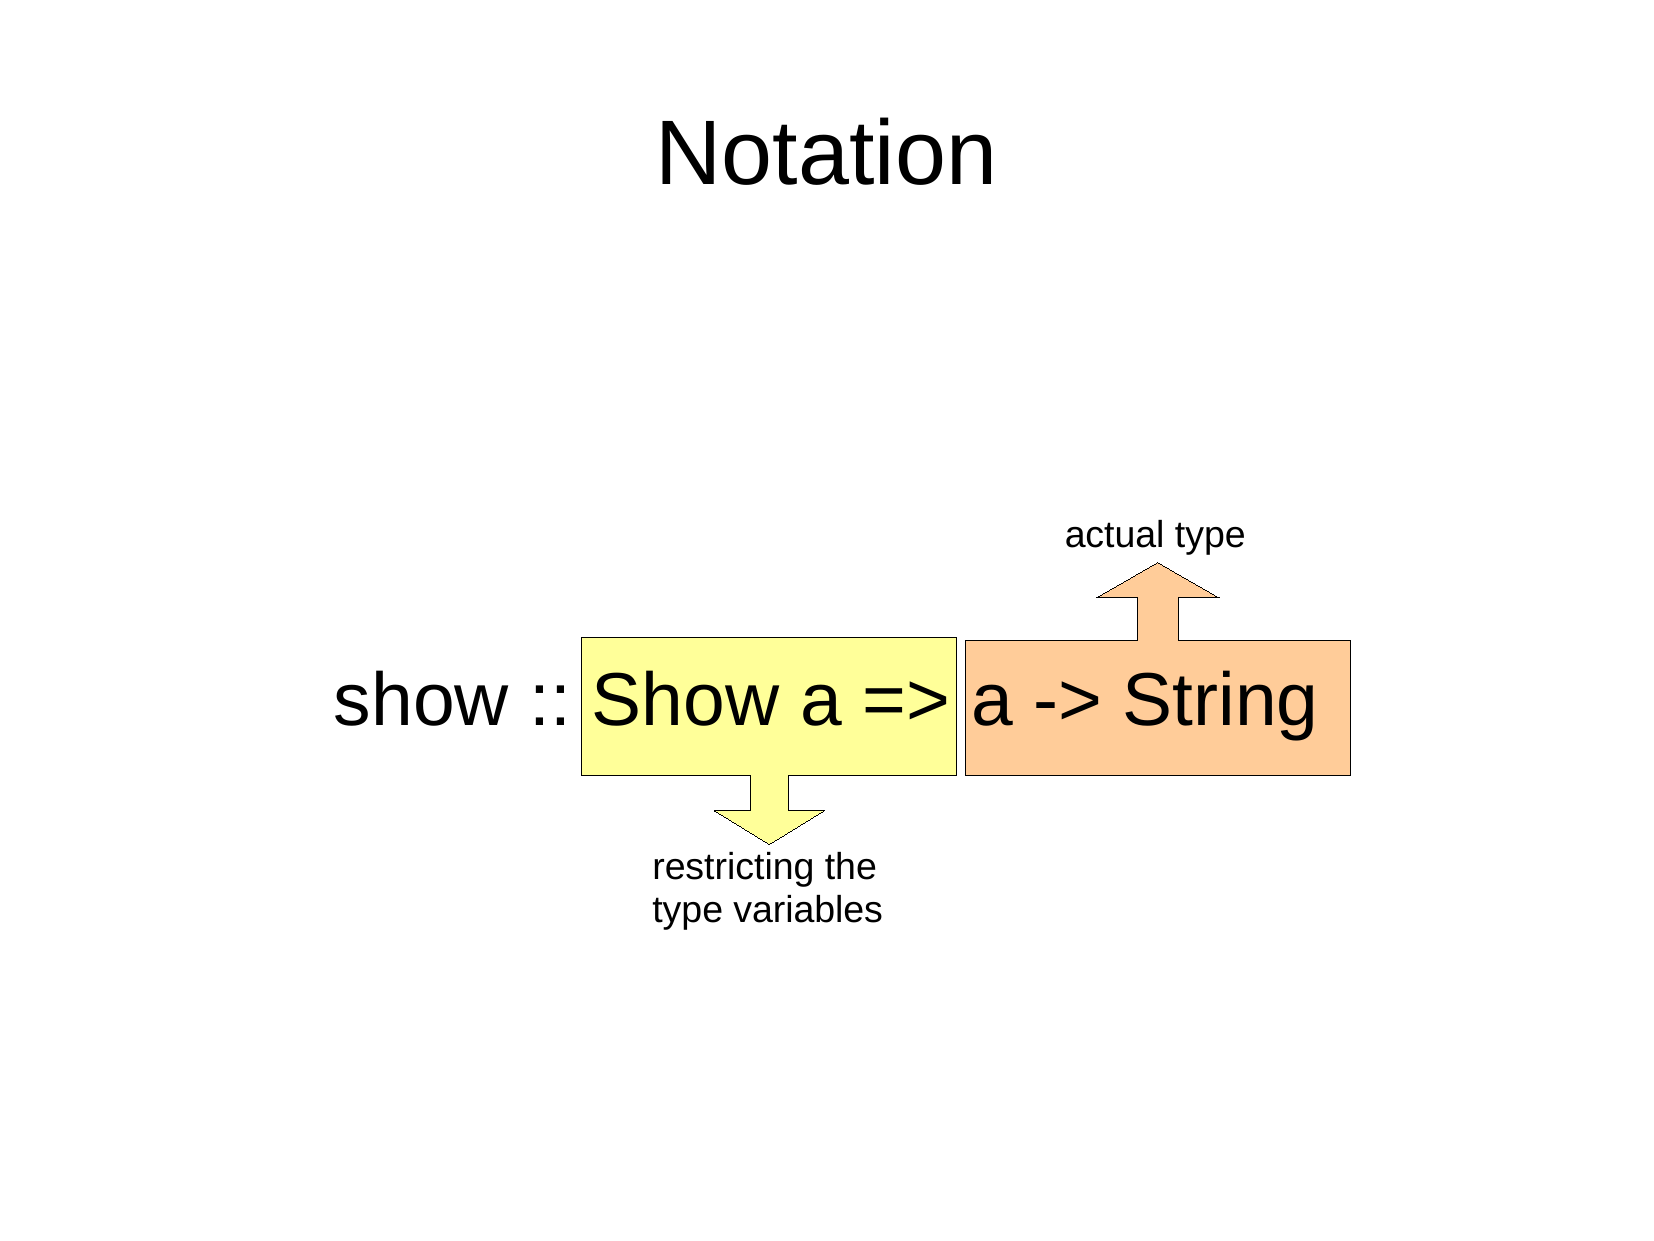

# Notation
show :: Show a => a -> String
actual type
restricting the
type variables